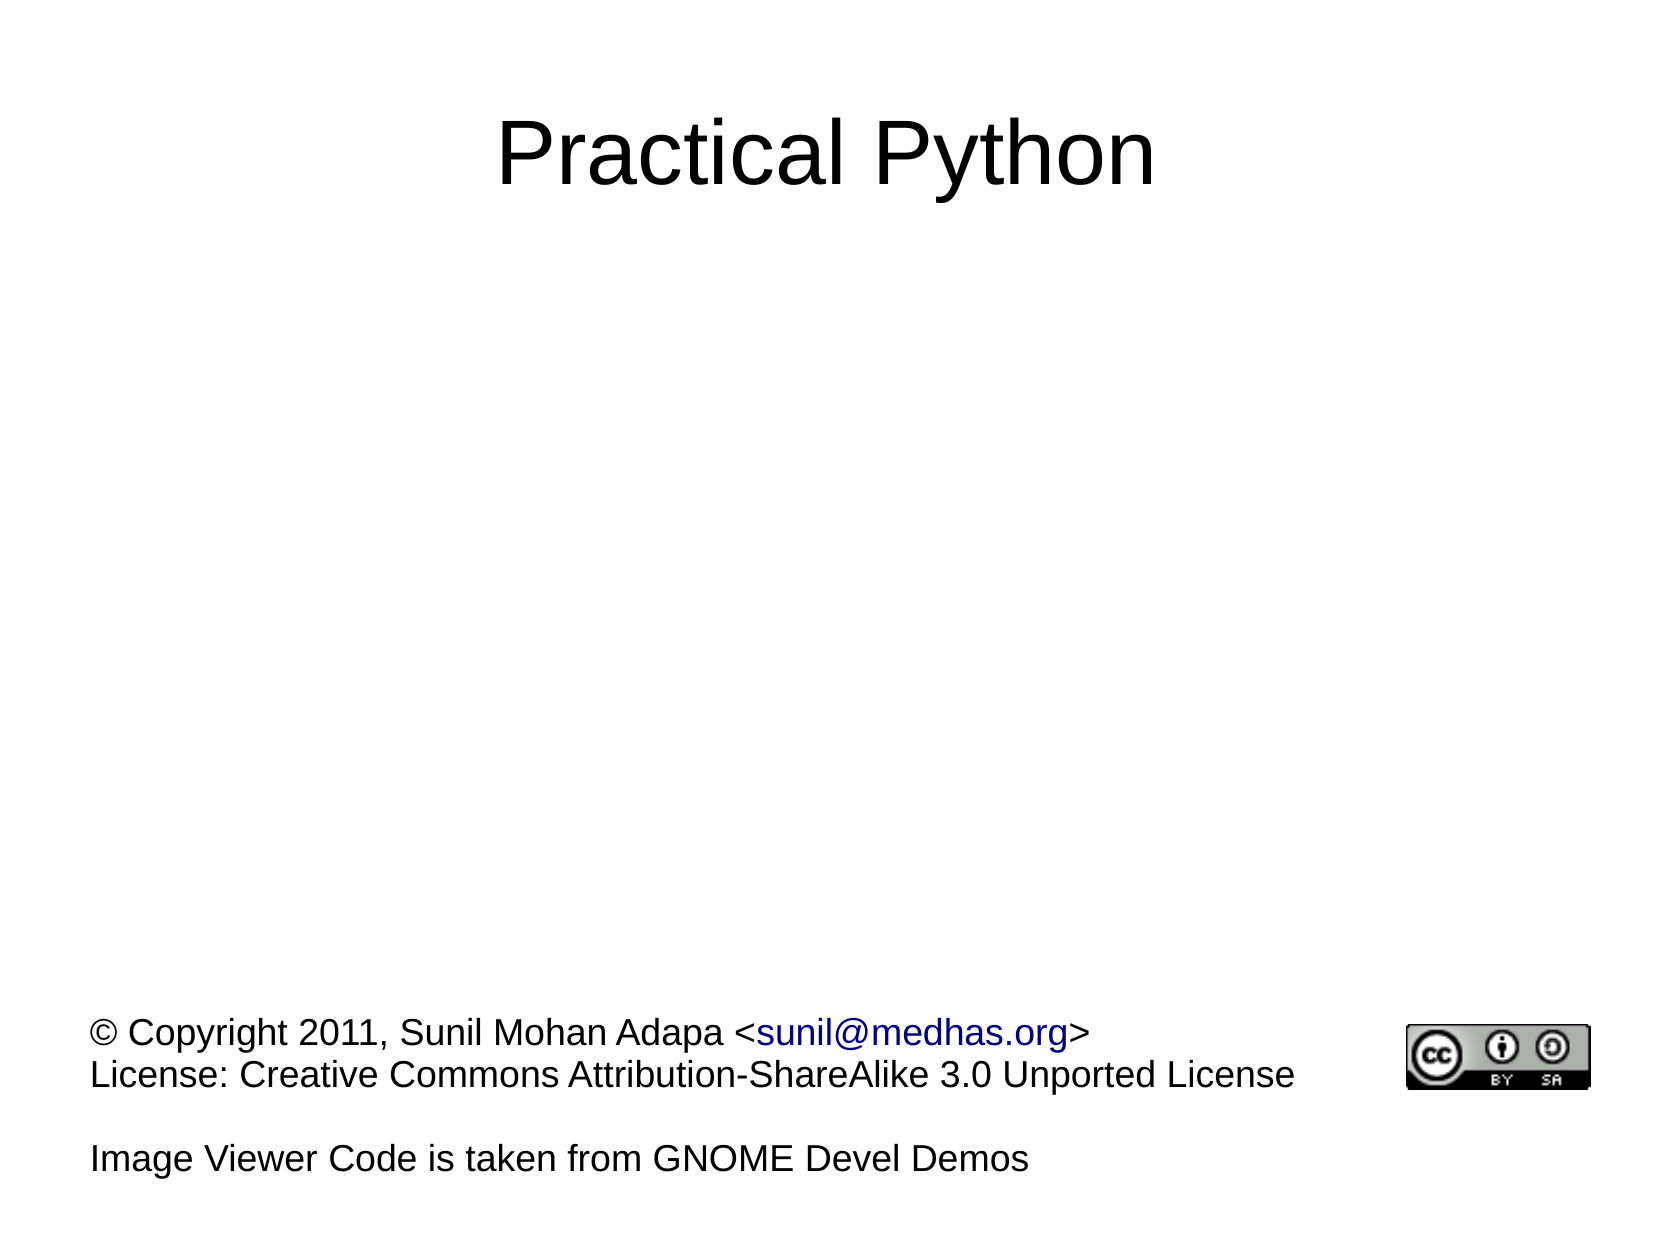

# Practical Python
© Copyright 2011, Sunil Mohan Adapa <sunil@medhas.org>
License: Creative Commons Attribution-ShareAlike 3.0 Unported License
Image Viewer Code is taken from GNOME Devel Demos